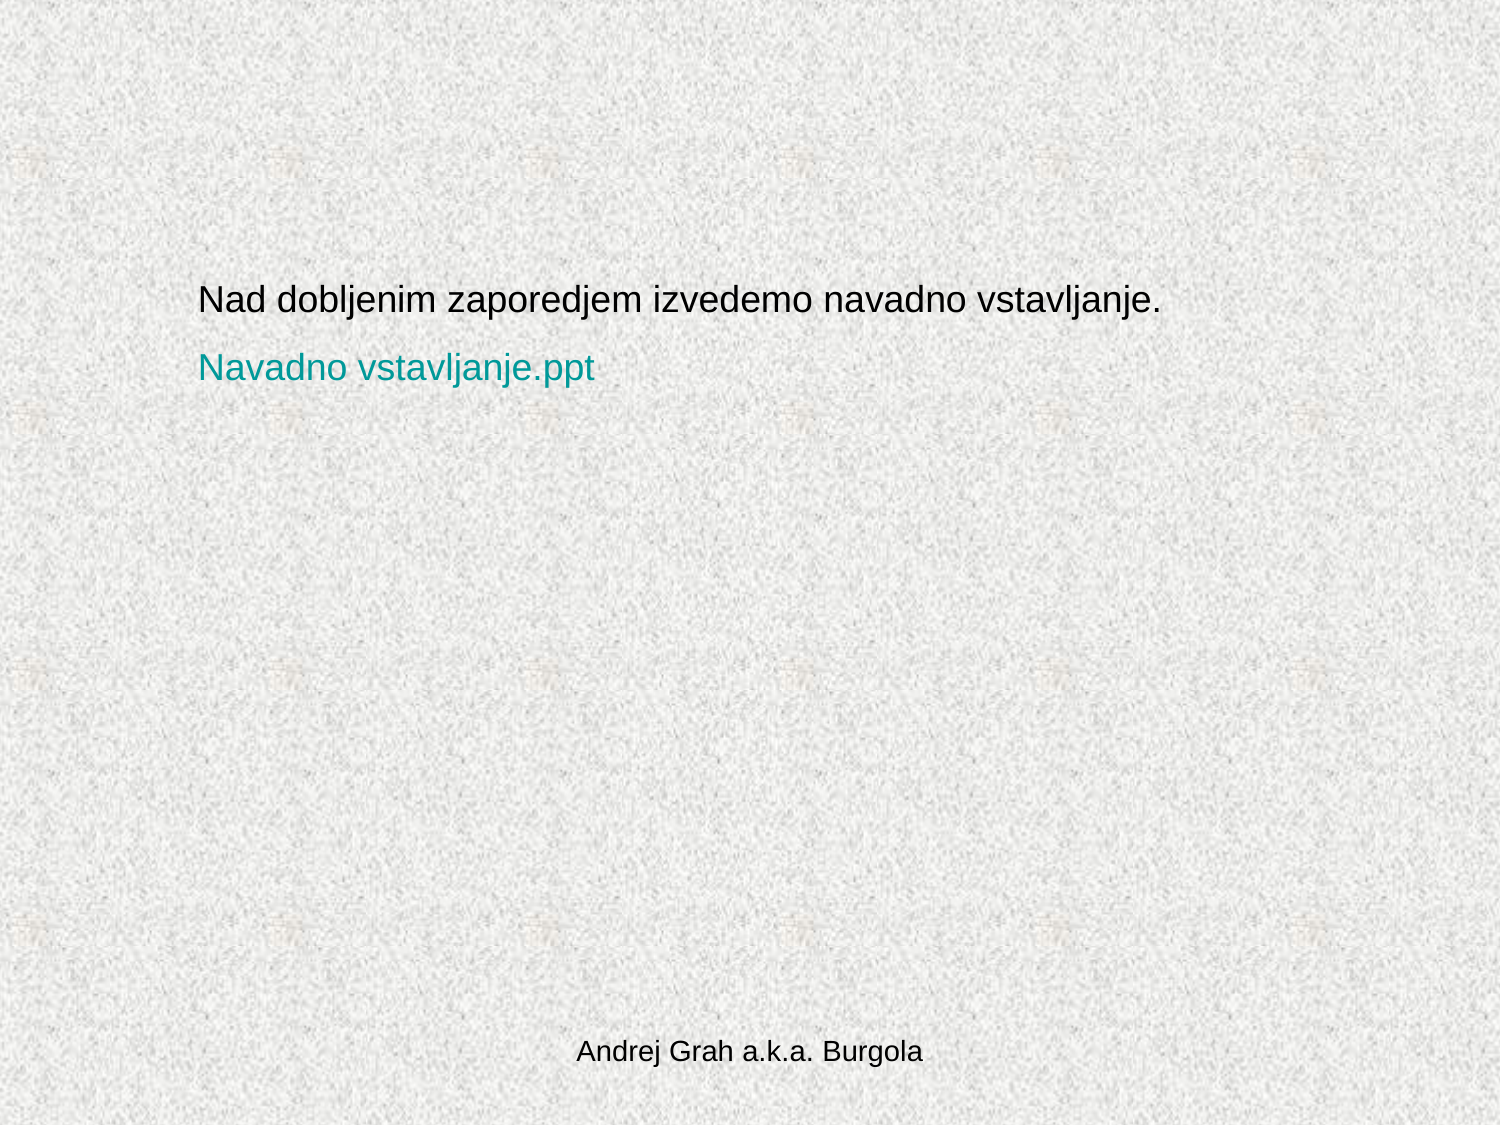

Nad dobljenim zaporedjem izvedemo navadno vstavljanje.
Navadno vstavljanje.ppt
Andrej Grah a.k.a. Burgola